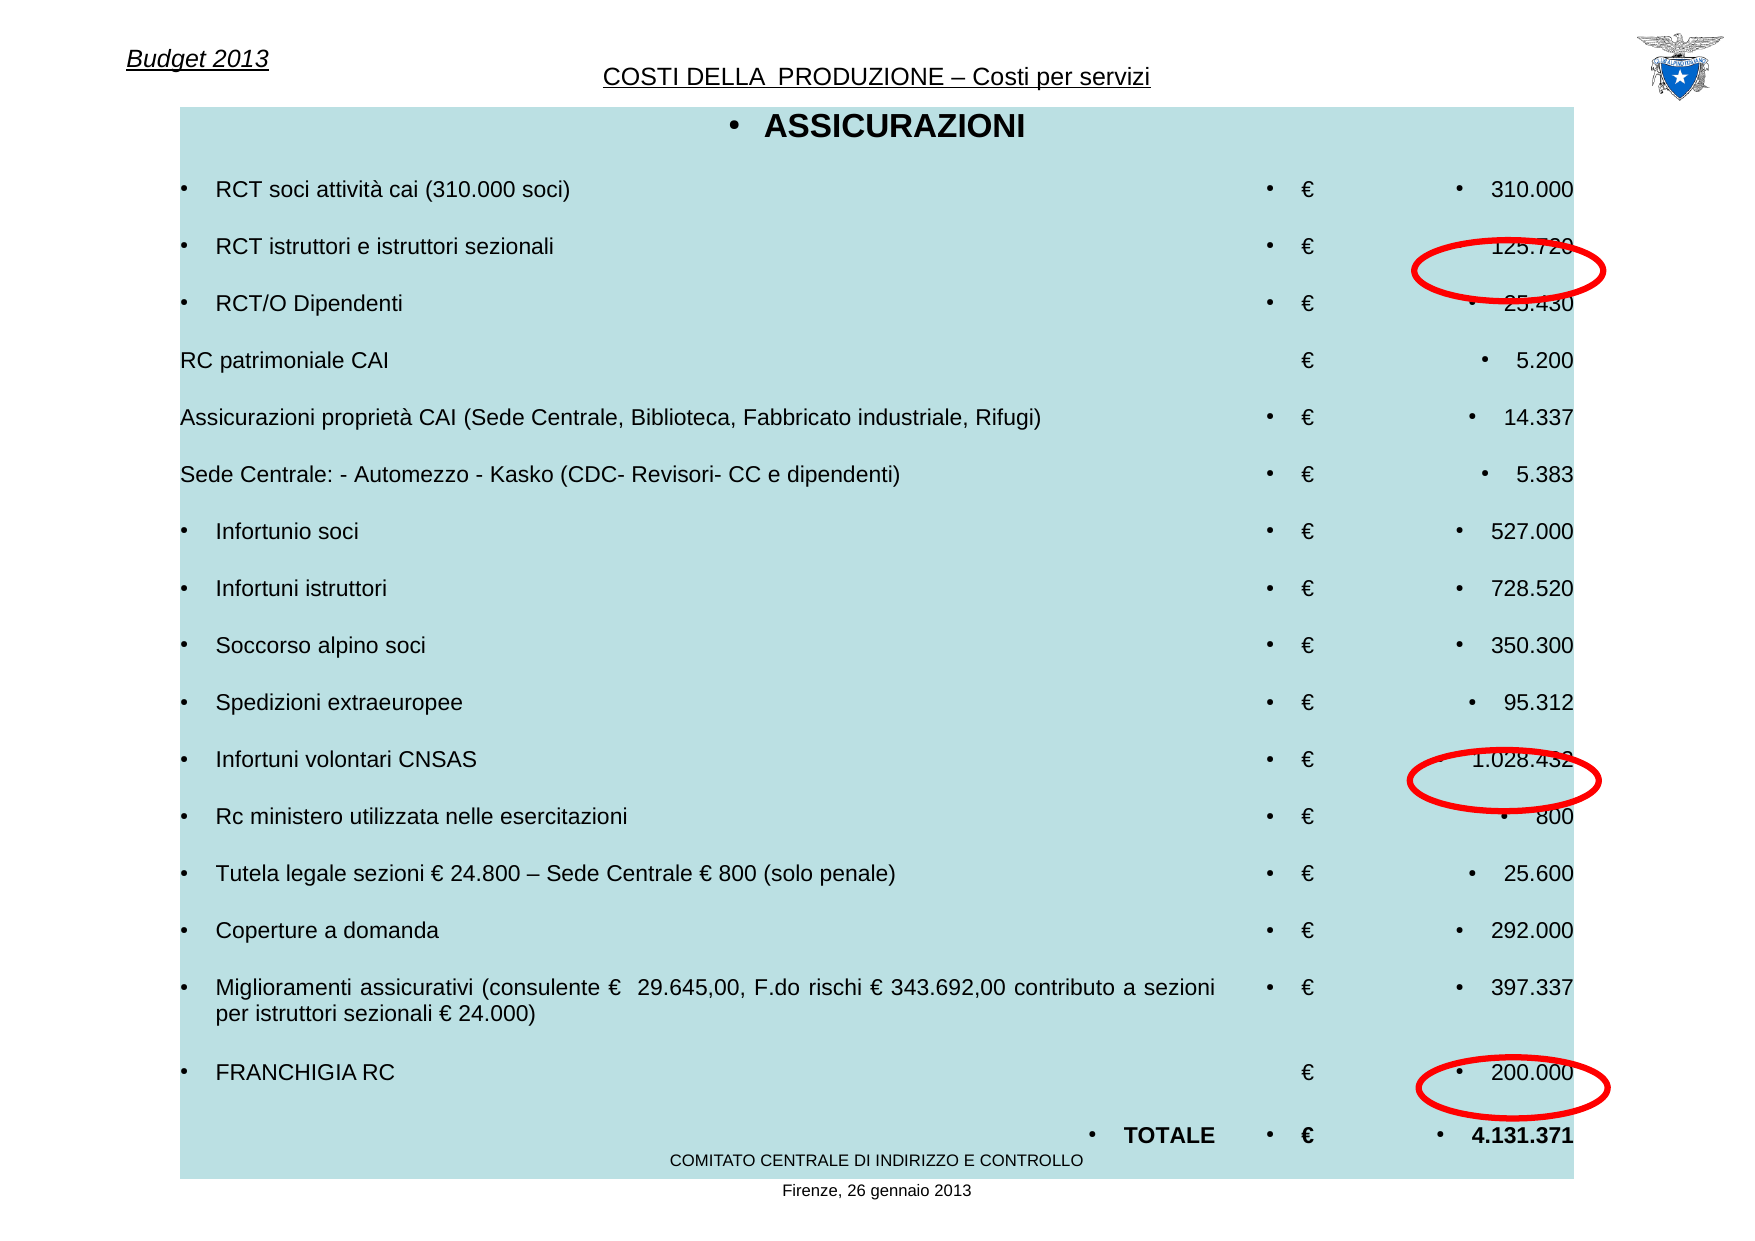

Budget 2013
COSTI DELLA PRODUZIONE – Costi per servizi
| ASSICURAZIONI | | |
| --- | --- | --- |
| RCT soci attività cai (310.000 soci) | € | 310.000 |
| RCT istruttori e istruttori sezionali | € | 125.720 |
| RCT/O Dipendenti | € | 25.430 |
| RC patrimoniale CAI | € | 5.200 |
| Assicurazioni proprietà CAI (Sede Centrale, Biblioteca, Fabbricato industriale, Rifugi) | € | 14.337 |
| Sede Centrale: - Automezzo - Kasko (CDC- Revisori- CC e dipendenti) | € | 5.383 |
| Infortunio soci | € | 527.000 |
| Infortuni istruttori | € | 728.520 |
| Soccorso alpino soci | € | 350.300 |
| Spedizioni extraeuropee | € | 95.312 |
| Infortuni volontari CNSAS | € | 1.028.432 |
| Rc ministero utilizzata nelle esercitazioni | € | 800 |
| Tutela legale sezioni € 24.800 – Sede Centrale € 800 (solo penale) | € | 25.600 |
| Coperture a domanda | € | 292.000 |
| Miglioramenti assicurativi (consulente € 29.645,00, F.do rischi € 343.692,00 contributo a sezioni per istruttori sezionali € 24.000) | € | 397.337 |
| FRANCHIGIA RC | € | 200.000 |
| TOTALE | € | 4.131.371 |
COMITATO CENTRALE DI INDIRIZZO E CONTROLLO
Firenze, 26 gennaio 2013